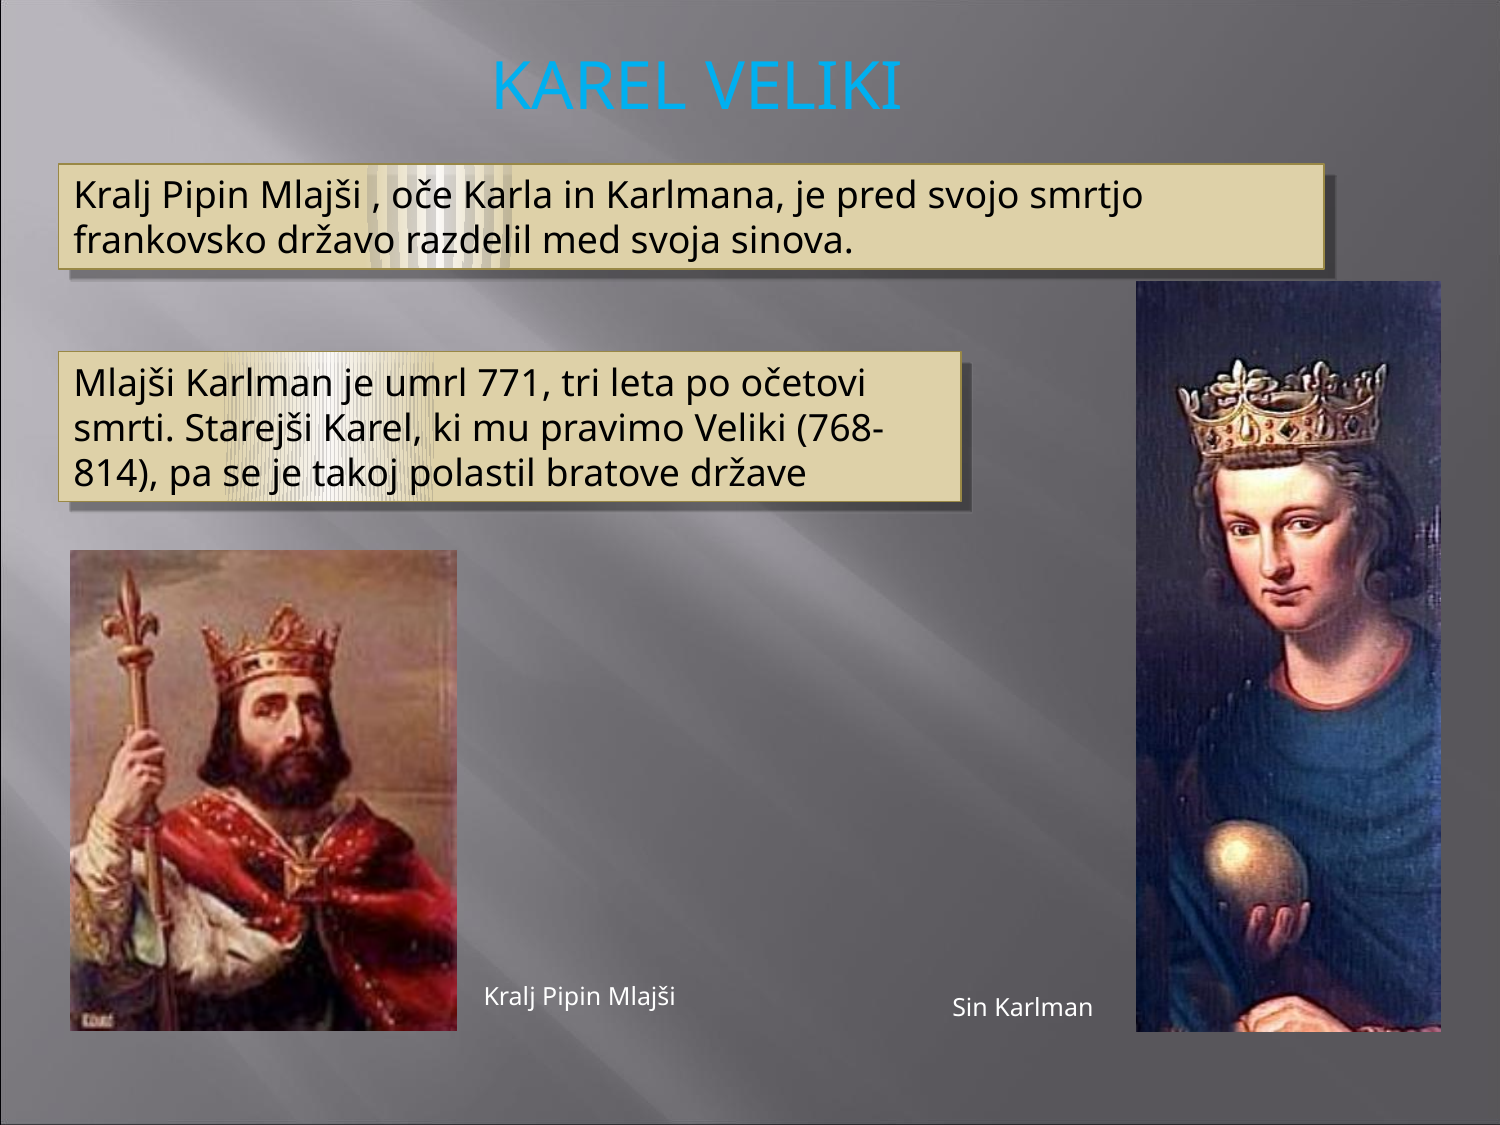

KAREL VELIKI
Kralj Pipin Mlajši , oče Karla in Karlmana, je pred svojo smrtjo frankovsko državo razdelil med svoja sinova.
Mlajši Karlman je umrl 771, tri leta po očetovi smrti. Starejši Karel, ki mu pravimo Veliki (768-814), pa se je takoj polastil bratove države
Kralj Pipin Mlajši
Sin Karlman